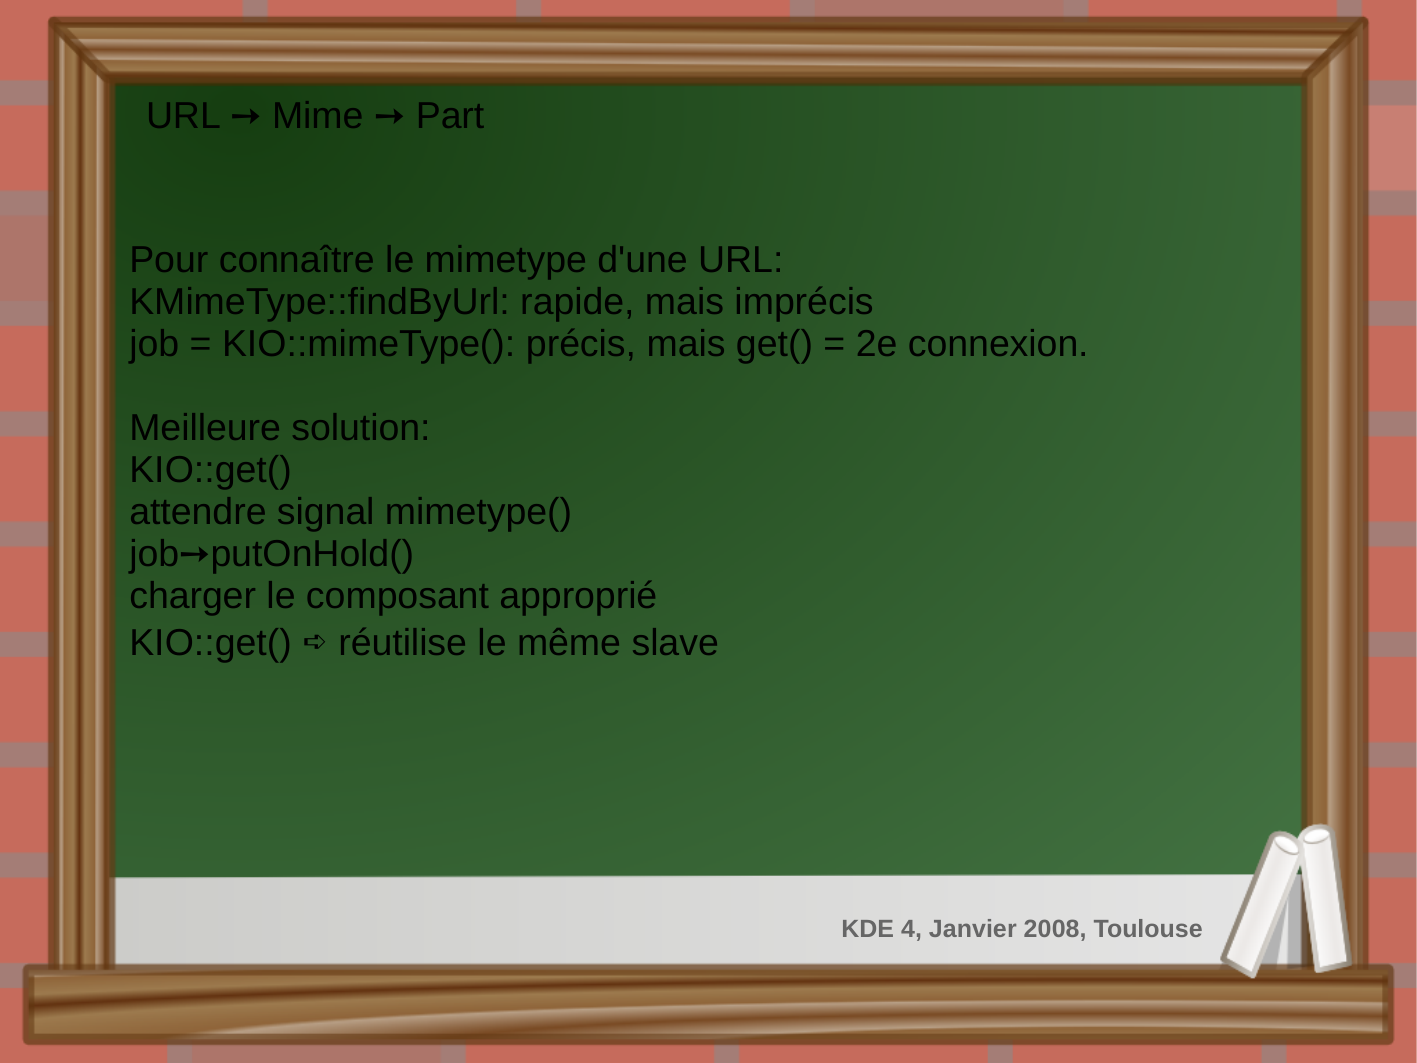

URL ➙ Mime ➙ Part
Pour connaître le mimetype d'une URL:
KMimeType::findByUrl: rapide, mais imprécis
job = KIO::mimeType(): précis, mais get() = 2e connexion.
Meilleure solution:
KIO::get()
attendre signal mimetype()
job➙putOnHold()
charger le composant approprié
KIO::get() ➪ réutilise le même slave